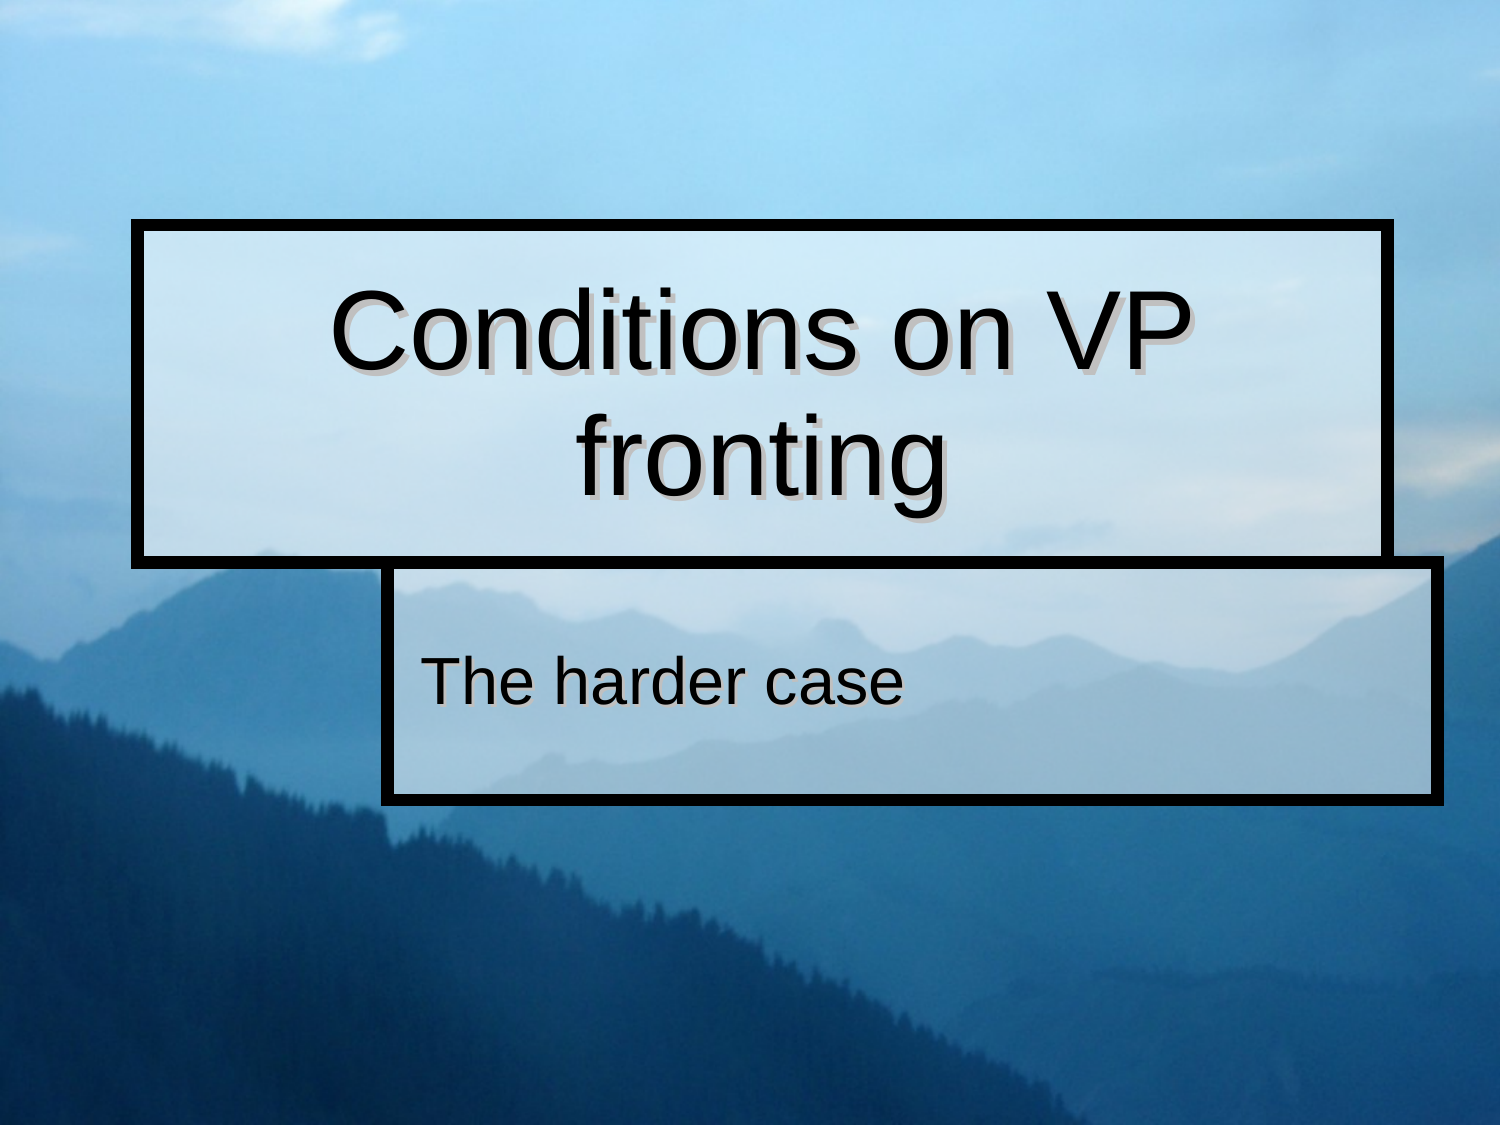

# Conditions on VP fronting
 The harder case